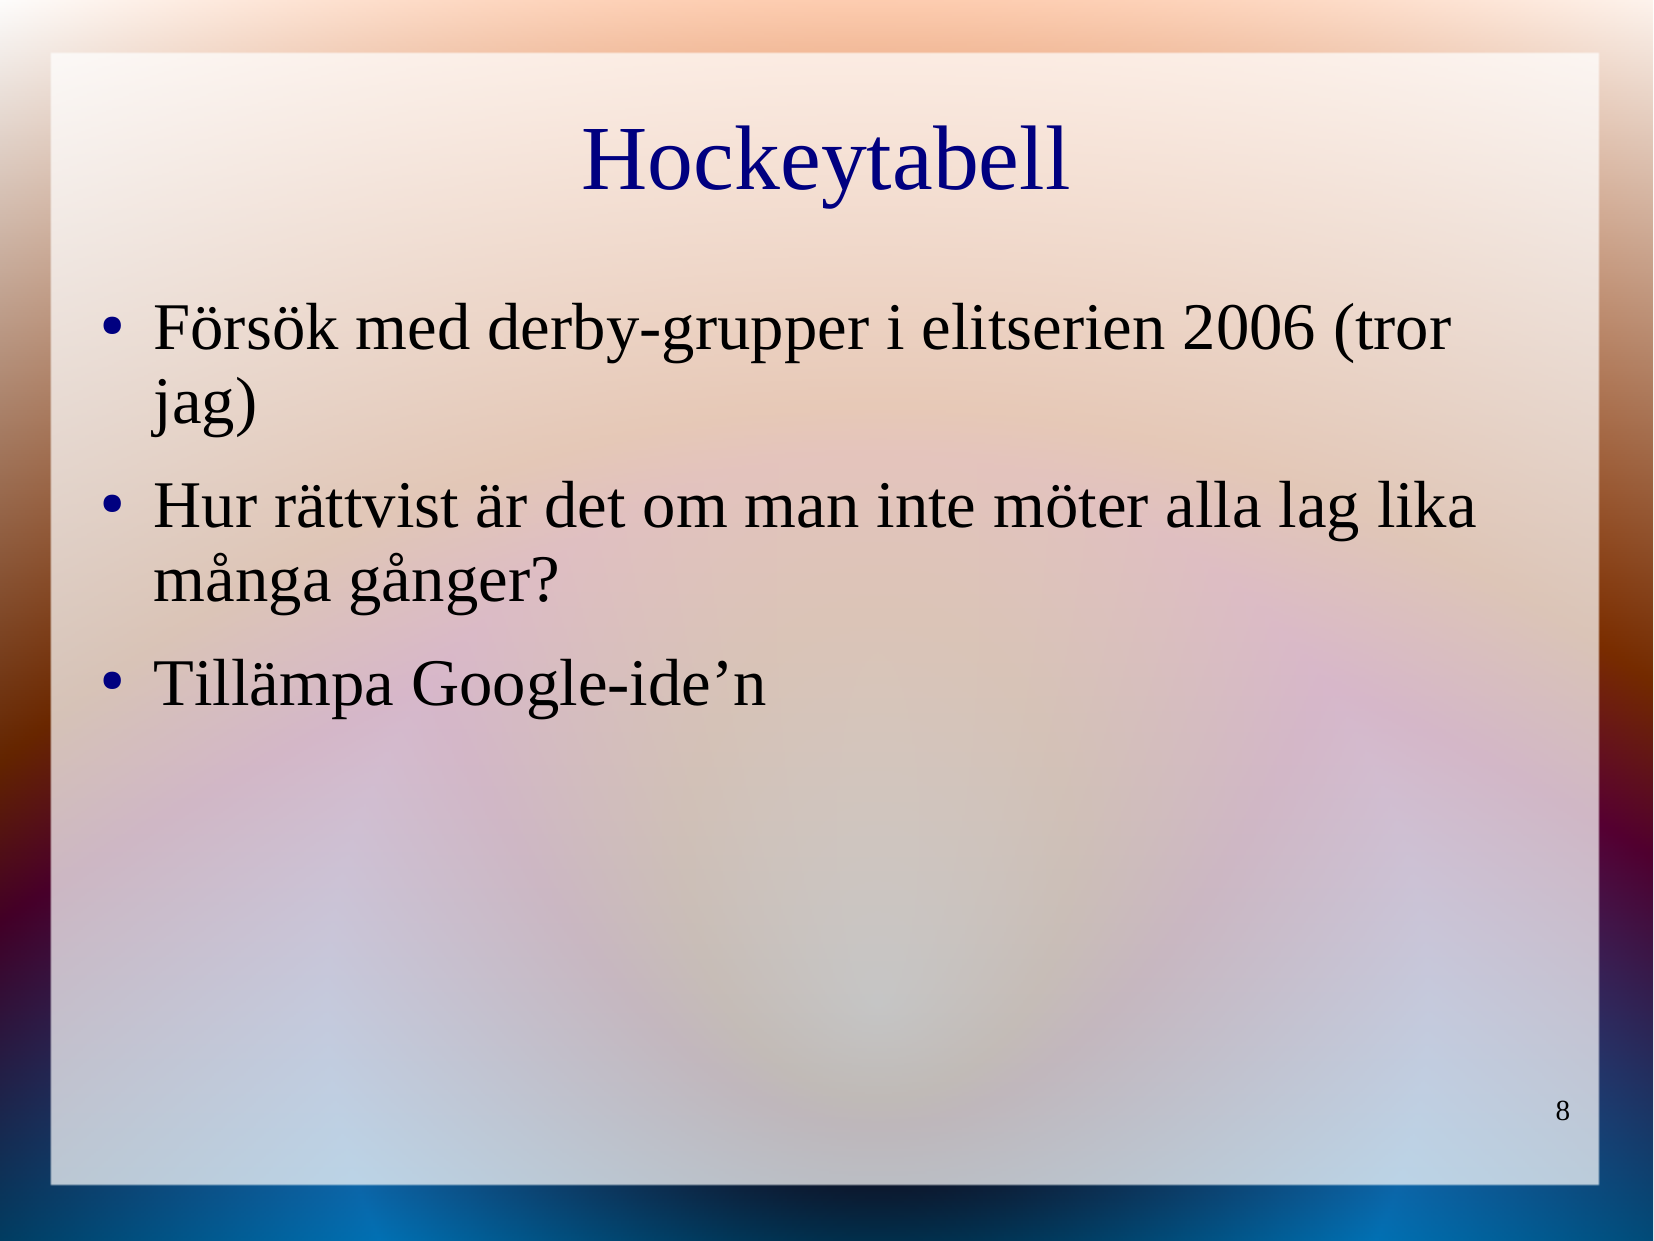

# Hockeytabell
Försök med derby-grupper i elitserien 2006 (tror jag)
Hur rättvist är det om man inte möter alla lag lika många gånger?
Tillämpa Google-ide’n
8